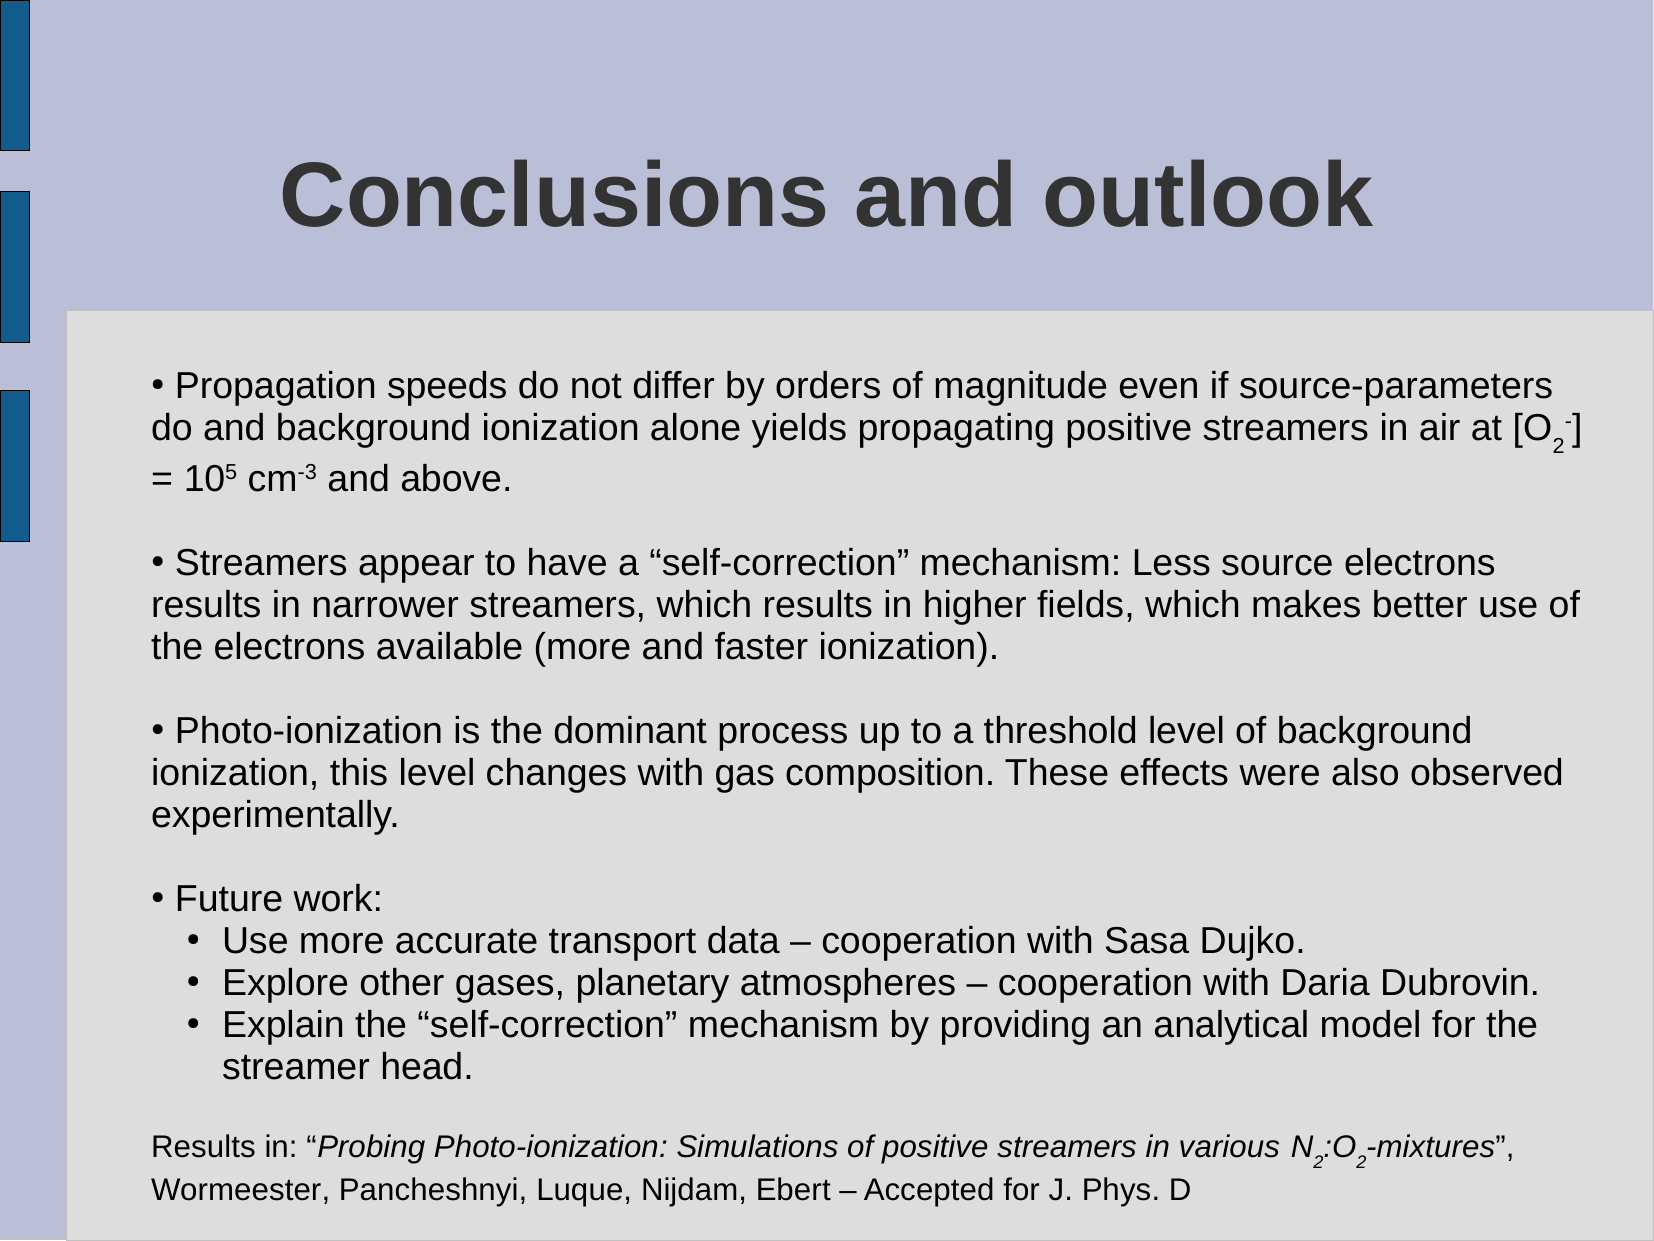

# Conclusions and outlook
 Propagation speeds do not differ by orders of magnitude even if source-parameters do and background ionization alone yields propagating positive streamers in air at [O2-] = 105 cm-3 and above.
 Streamers appear to have a “self-correction” mechanism: Less source electrons results in narrower streamers, which results in higher fields, which makes better use of the electrons available (more and faster ionization).
 Photo-ionization is the dominant process up to a threshold level of background ionization, this level changes with gas composition. These effects were also observed experimentally.
 Future work:
Use more accurate transport data – cooperation with Sasa Dujko.
Explore other gases, planetary atmospheres – cooperation with Daria Dubrovin.
Explain the “self-correction” mechanism by providing an analytical model for the streamer head.
Results in: “Probing Photo-ionization: Simulations of positive streamers in various N2:O2-mixtures”, Wormeester, Pancheshnyi, Luque, Nijdam, Ebert – Accepted for J. Phys. D